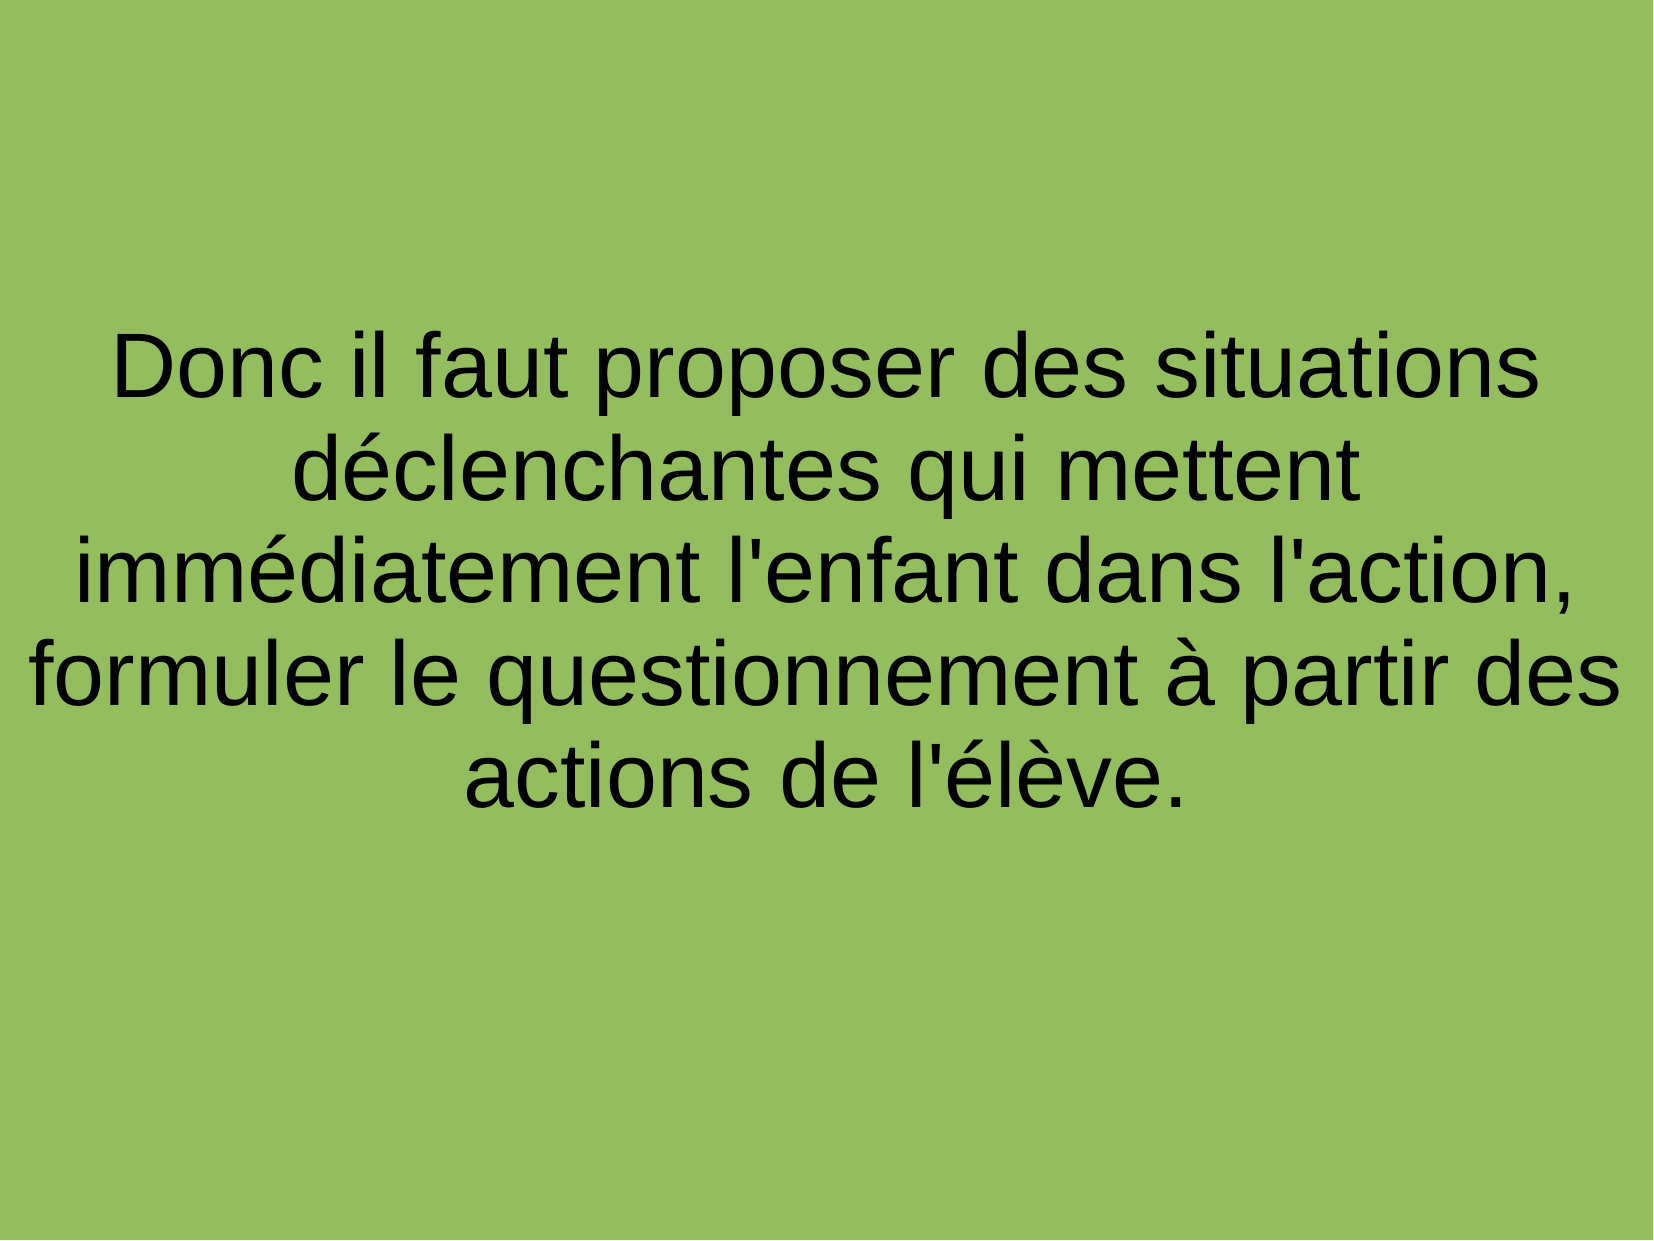

Donc il faut proposer des situations déclenchantes qui mettent immédiatement l'enfant dans l'action, formuler le questionnement à partir des actions de l'élève.